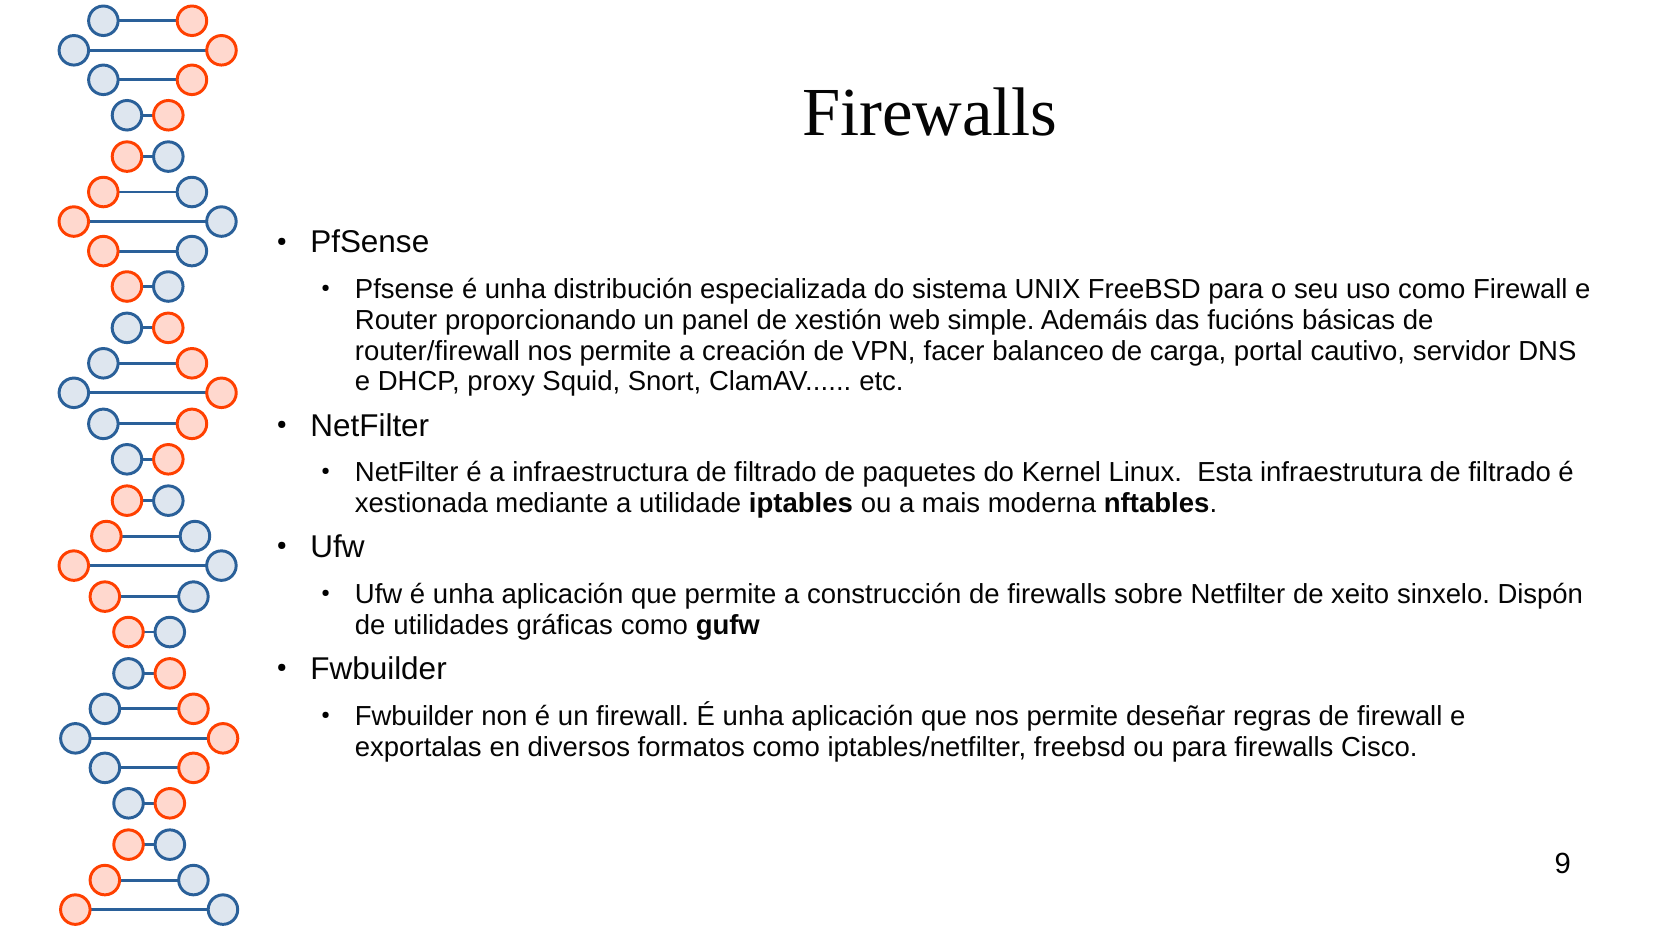

# Firewalls
PfSense
Pfsense é unha distribución especializada do sistema UNIX FreeBSD para o seu uso como Firewall e Router proporcionando un panel de xestión web simple. Ademáis das fucións básicas de router/firewall nos permite a creación de VPN, facer balanceo de carga, portal cautivo, servidor DNS e DHCP, proxy Squid, Snort, ClamAV...... etc.
NetFilter
NetFilter é a infraestructura de filtrado de paquetes do Kernel Linux. Esta infraestrutura de filtrado é xestionada mediante a utilidade iptables ou a mais moderna nftables.
Ufw
Ufw é unha aplicación que permite a construcción de firewalls sobre Netfilter de xeito sinxelo. Dispón de utilidades gráficas como gufw
Fwbuilder
Fwbuilder non é un firewall. É unha aplicación que nos permite deseñar regras de firewall e exportalas en diversos formatos como iptables/netfilter, freebsd ou para firewalls Cisco.
9